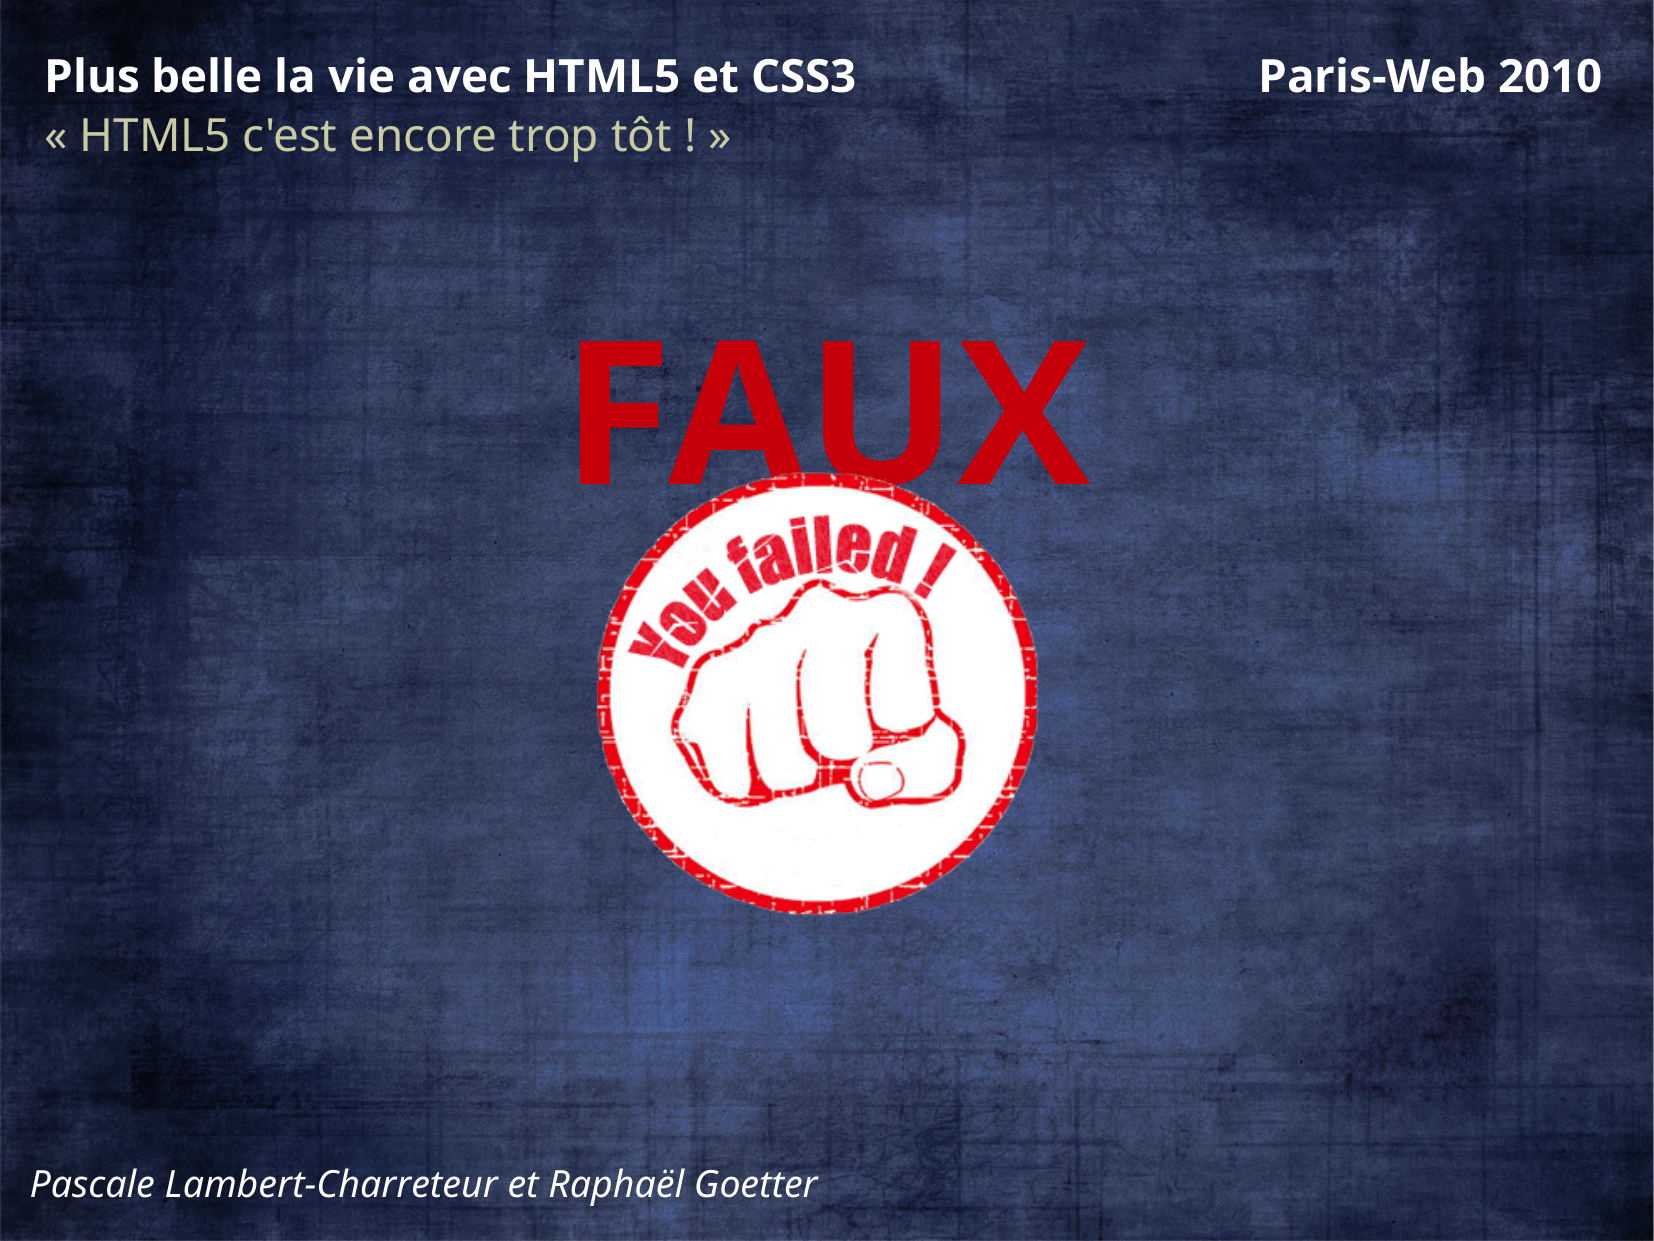

Plus belle la vie avec HTML5 et CSS3
« HTML5 c'est encore trop tôt ! »
FAUX !
Pascale Lambert-Charreteur et Raphaël Goetter